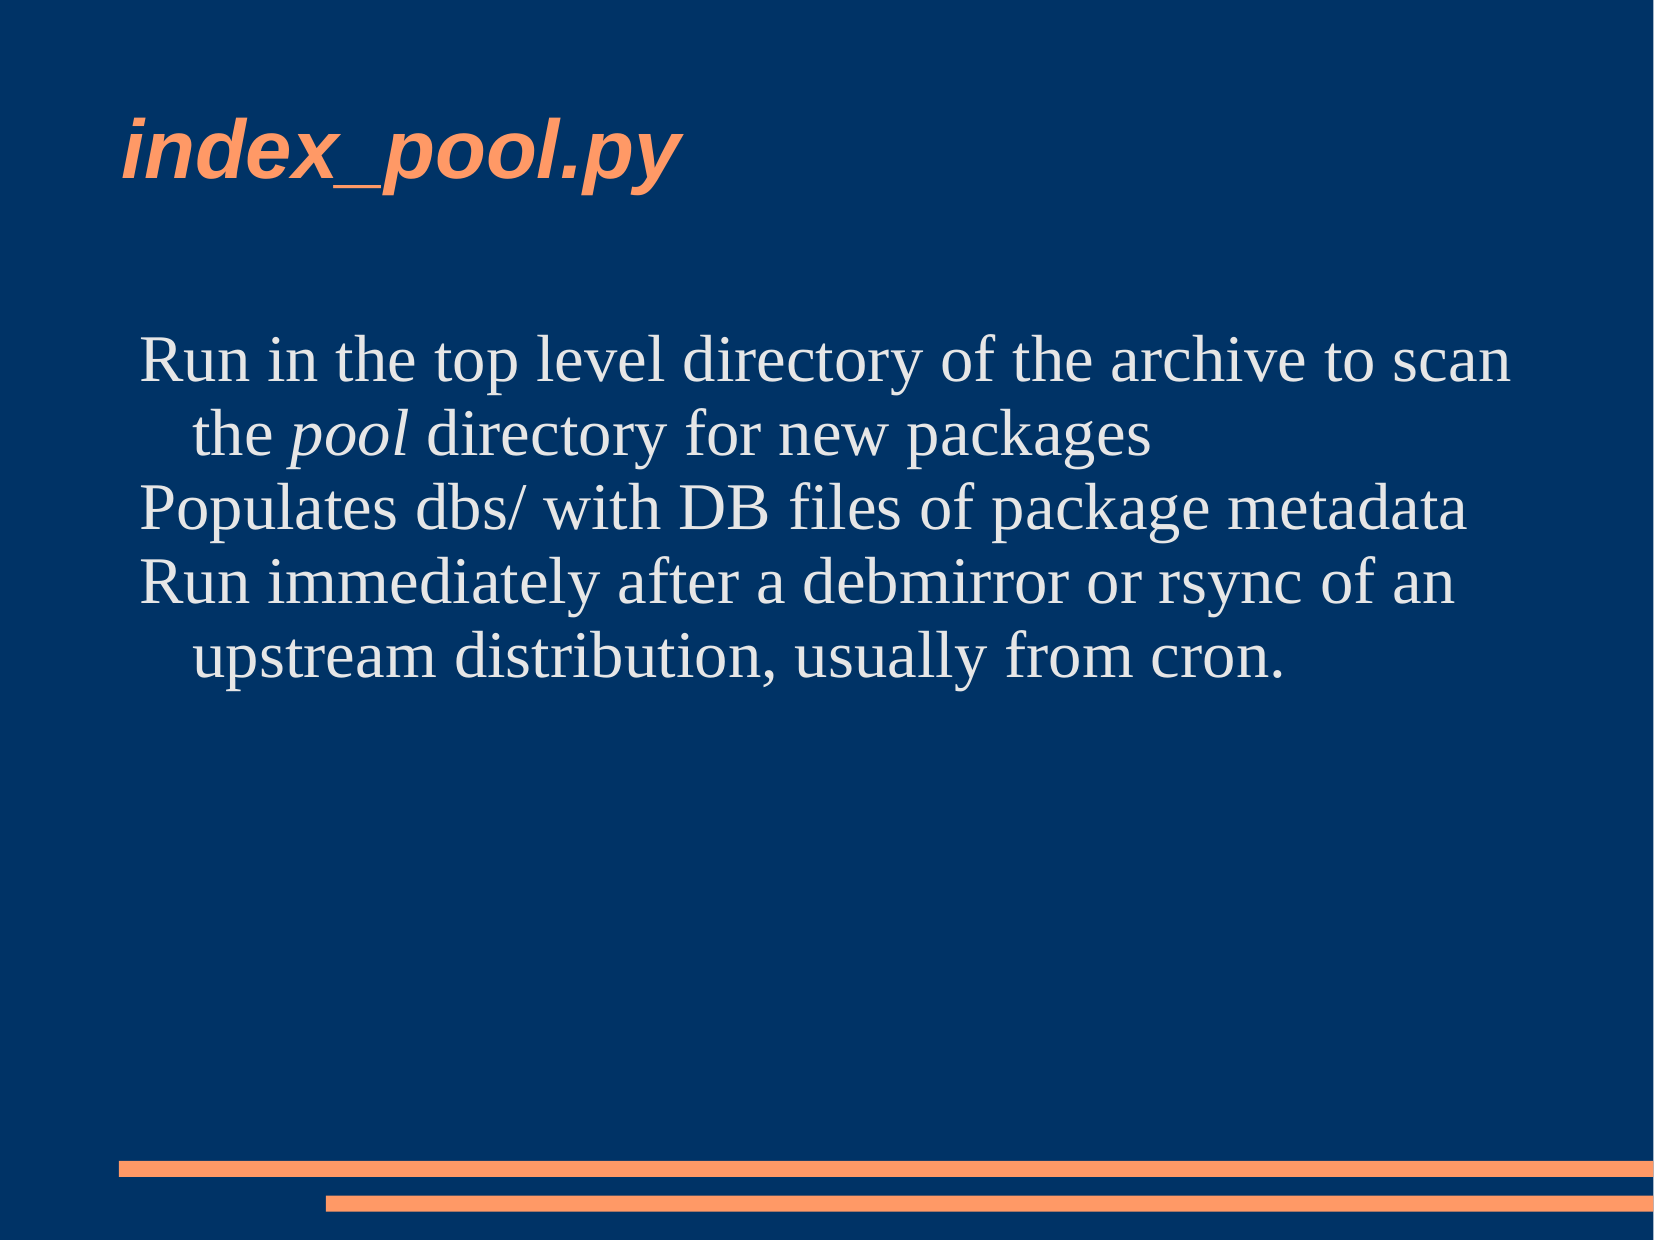

# index_pool.py
Run in the top level directory of the archive to scan the pool directory for new packages
Populates dbs/ with DB files of package metadata
Run immediately after a debmirror or rsync of an upstream distribution, usually from cron.